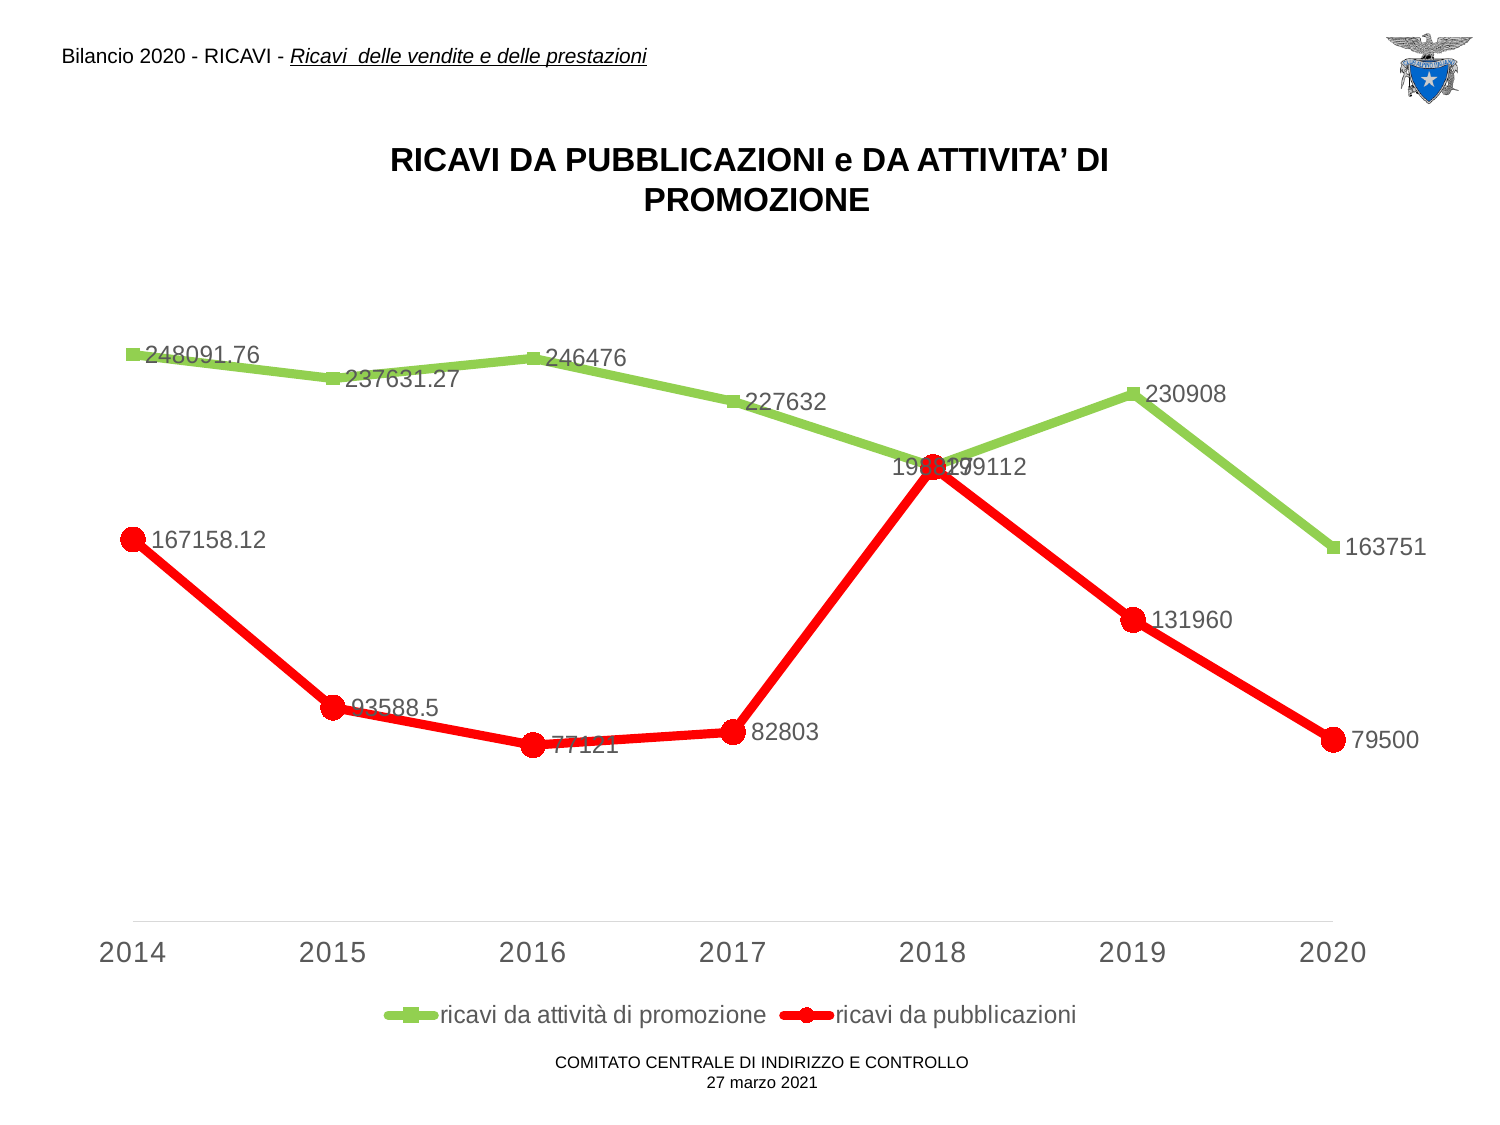

Bilancio 2020 - RICAVI - Ricavi delle vendite e delle prestazioni
RICAVI DA PUBBLICAZIONI e DA ATTIVITA’ DI PROMOZIONE
### Chart
| Category | ricavi da attività di promozione | ricavi da pubblicazioni |
|---|---|---|
| 2014 | 248091.76 | 167158.12 |
| 2015 | 237631.27 | 93588.5 |
| 2016 | 246476.0 | 77121.0 |
| 2017 | 227632.0 | 82803.0 |
| 2018 | 199112.0 | 198827.0 |
| 2019 | 230908.0 | 131960.0 |
| 2020 | 163751.0 | 79500.0 |
COMITATO CENTRALE DI INDIRIZZO E CONTROLLO
27 marzo 2021